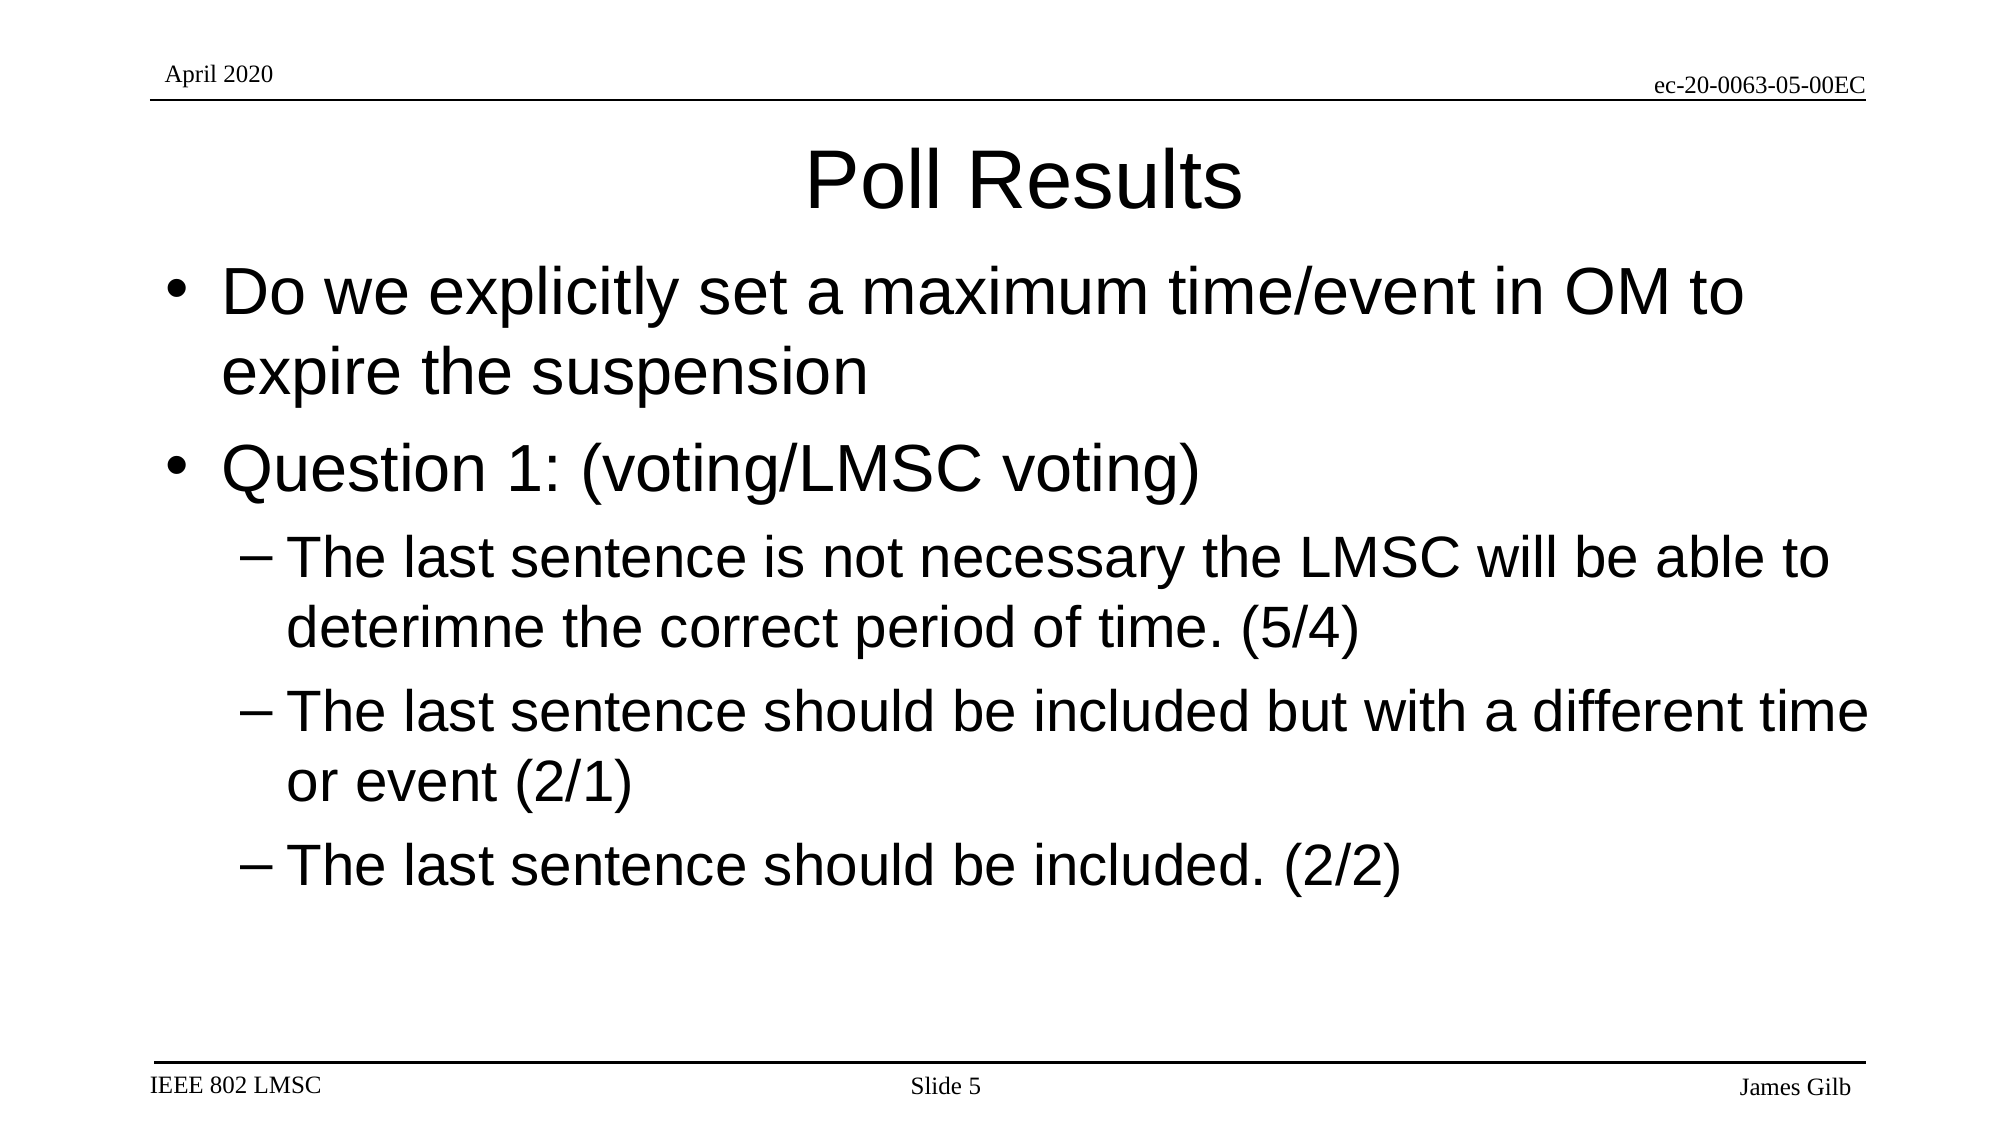

# Poll Results
Do we explicitly set a maximum time/event in OM to expire the suspension
Question 1: (voting/LMSC voting)
The last sentence is not necessary the LMSC will be able to deterimne the correct period of time. (5/4)
The last sentence should be included but with a different time or event (2/1)
The last sentence should be included. (2/2)
5